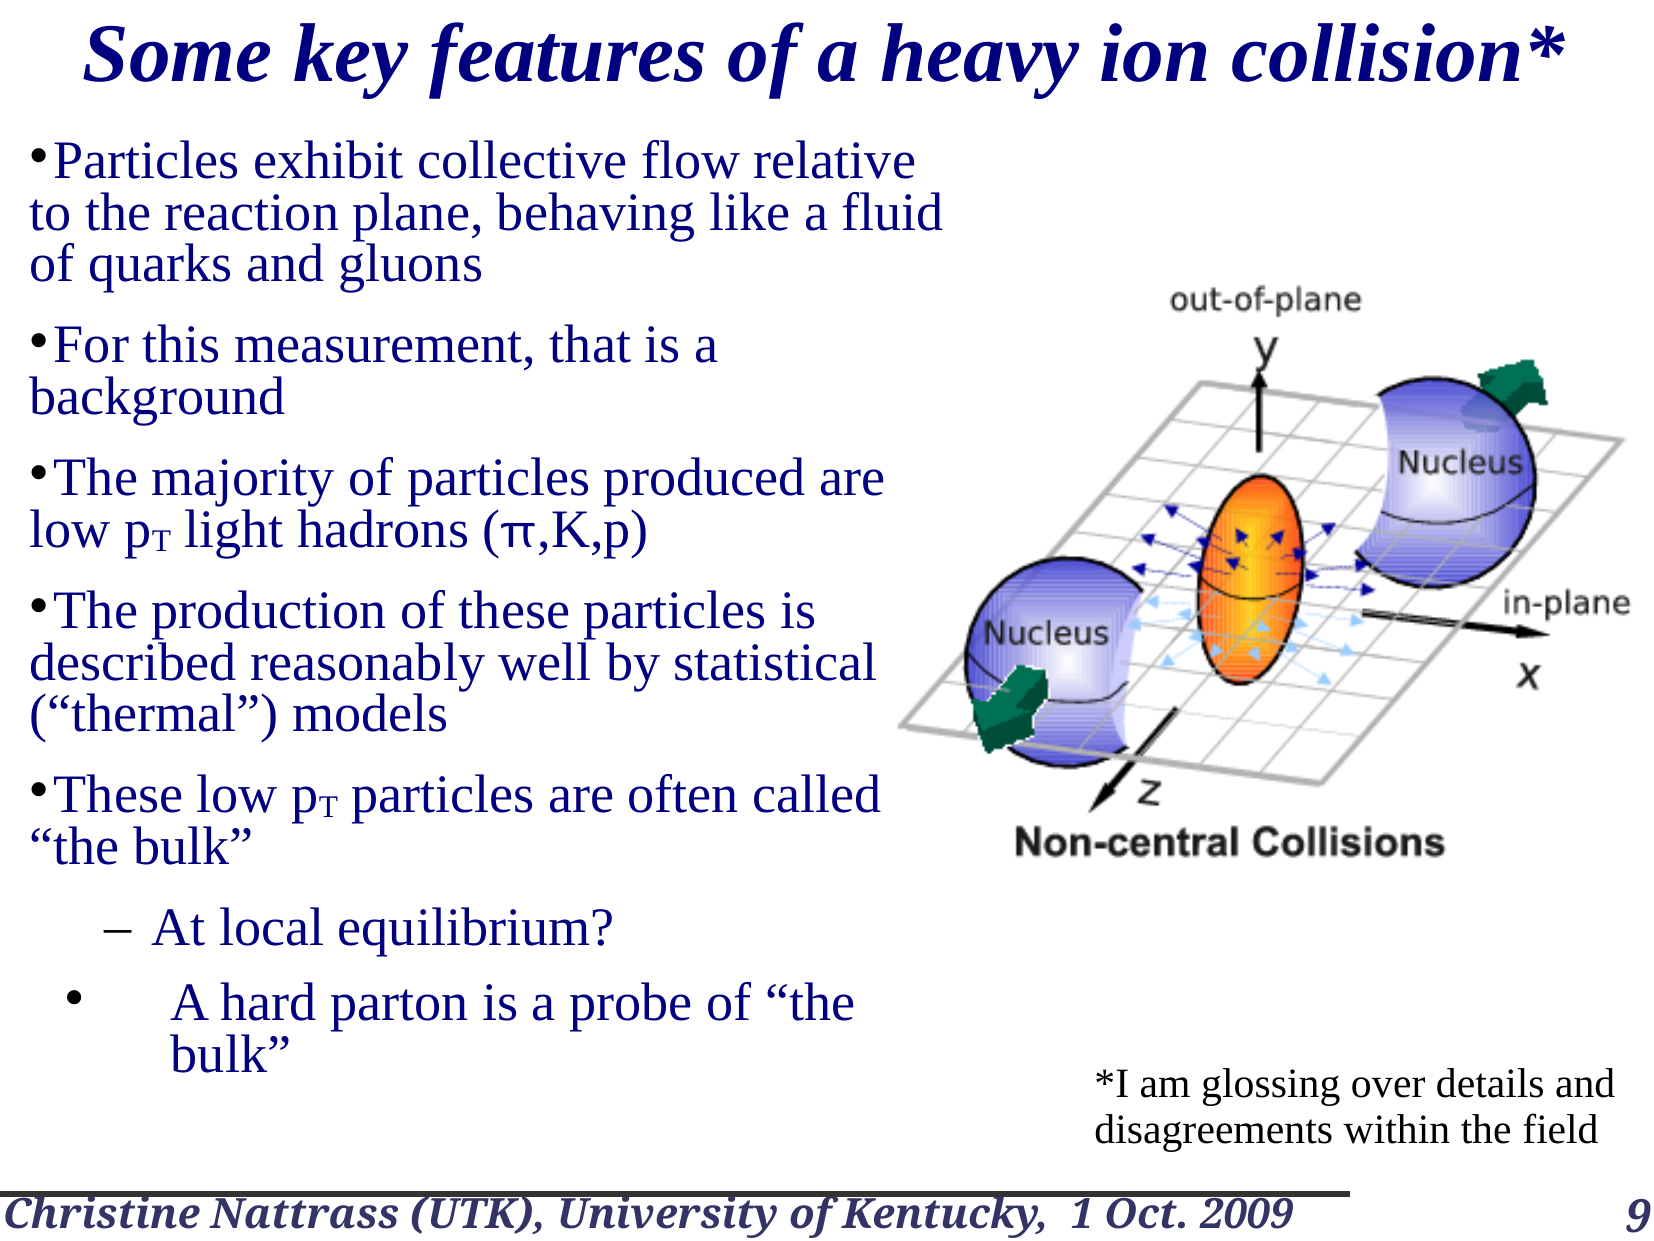

# Some key features of a heavy ion collision*
Particles exhibit collective flow relative to the reaction plane, behaving like a fluid of quarks and gluons
For this measurement, that is a background
The majority of particles produced are low pT light hadrons (,K,p)
The production of these particles is described reasonably well by statistical (“thermal”) models
These low pT particles are often called “the bulk”
At local equilibrium?
A hard parton is a probe of “the bulk”
*I am glossing over details and disagreements within the field